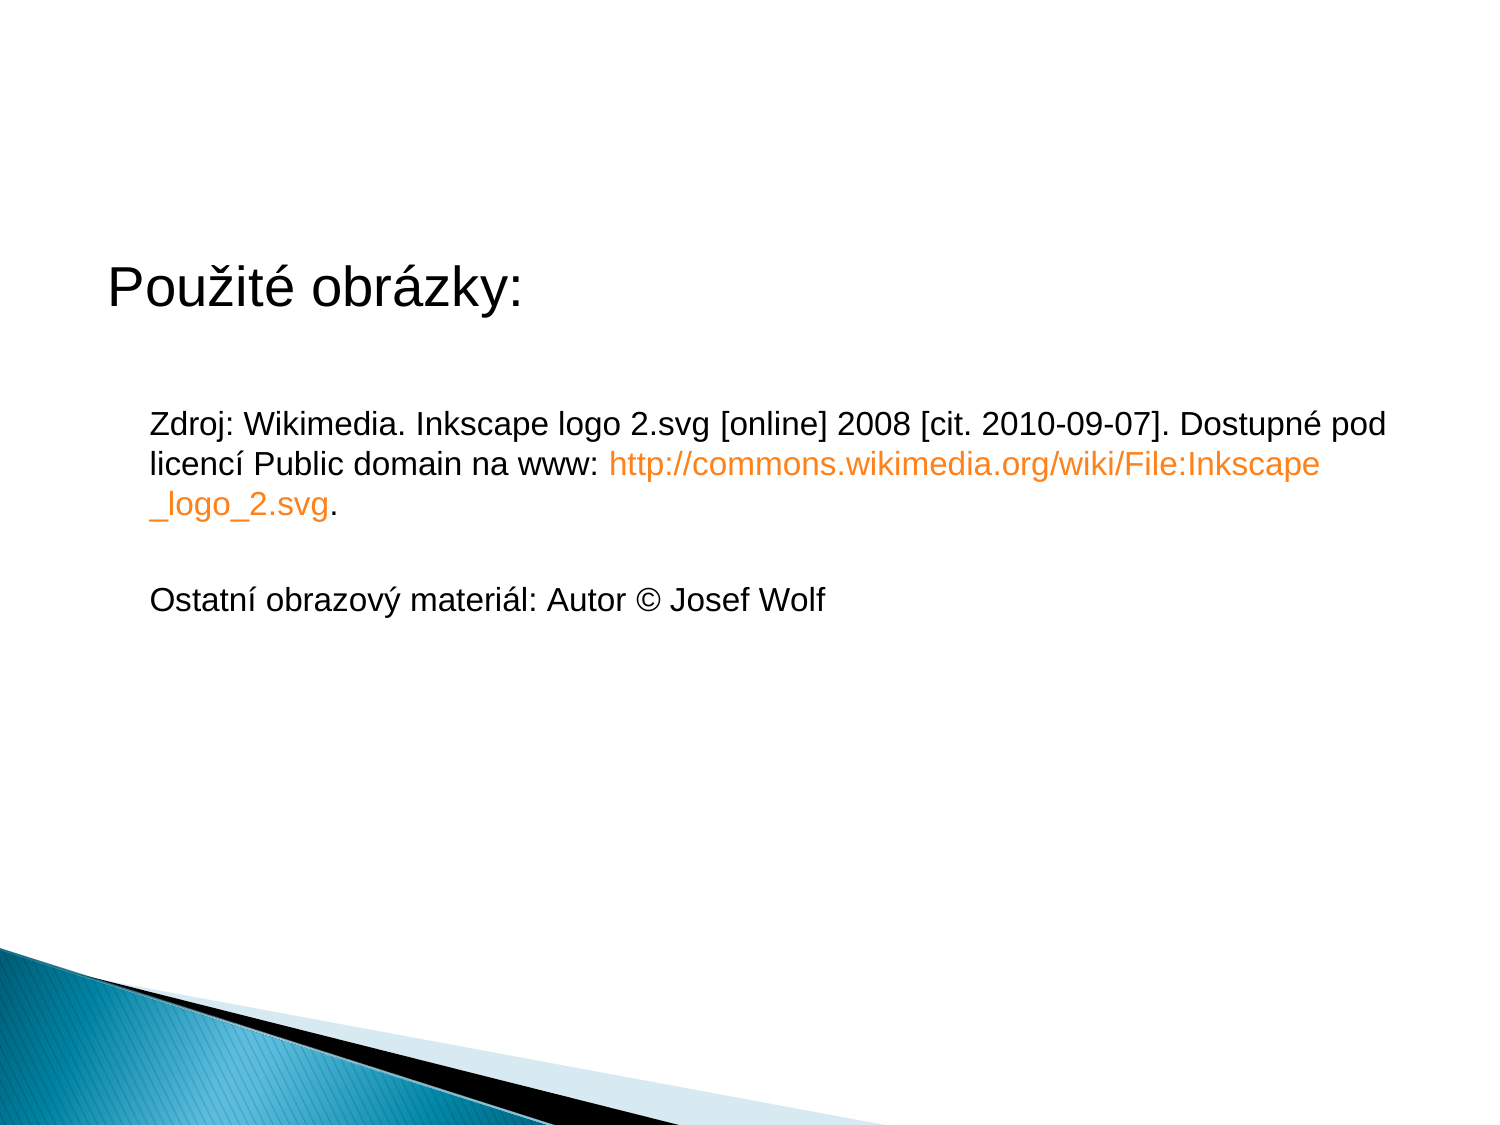

# Použité obrázky:
	Zdroj: Wikimedia. Inkscape logo 2.svg [online] 2008 [cit. 2010-09-07]. Dostupné pod licencí Public domain na www: http://commons.wikimedia.org/wiki/File:Inkscape_logo_2.svg.
	Ostatní obrazový materiál: Autor © Josef Wolf